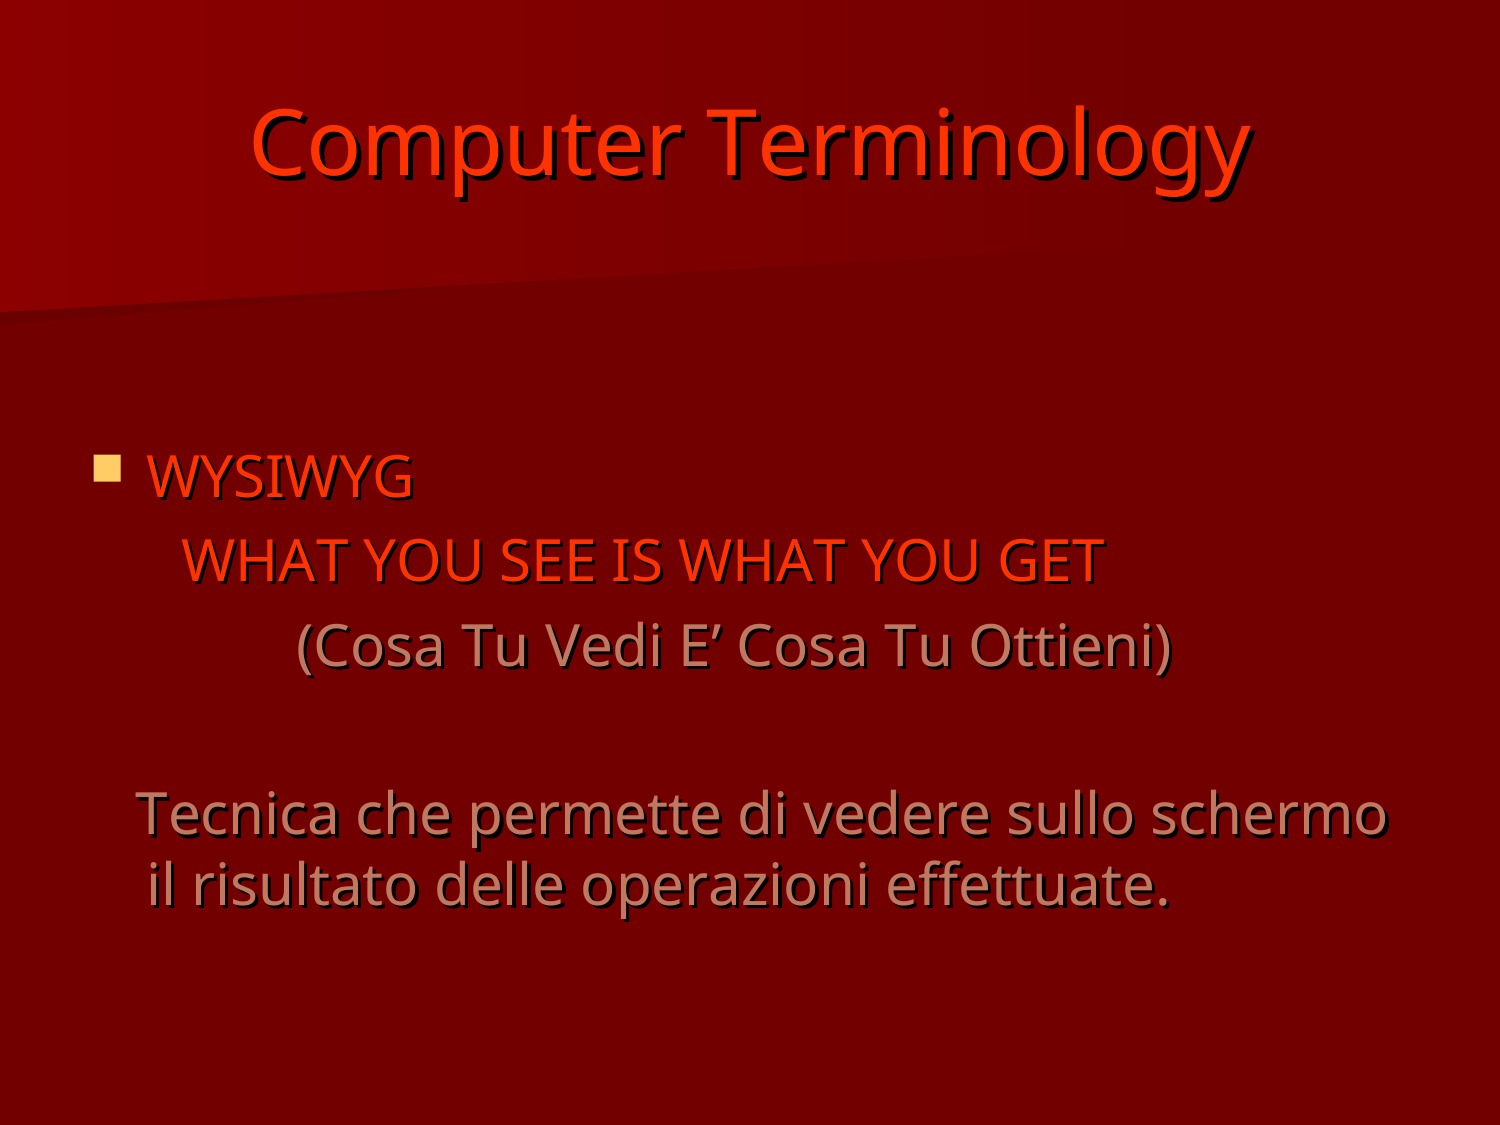

# Computer Terminology
WYSIWYG
 WHAT YOU SEE IS WHAT YOU GET
		(Cosa Tu Vedi E’ Cosa Tu Ottieni)
 Tecnica che permette di vedere sullo schermo il risultato delle operazioni effettuate.